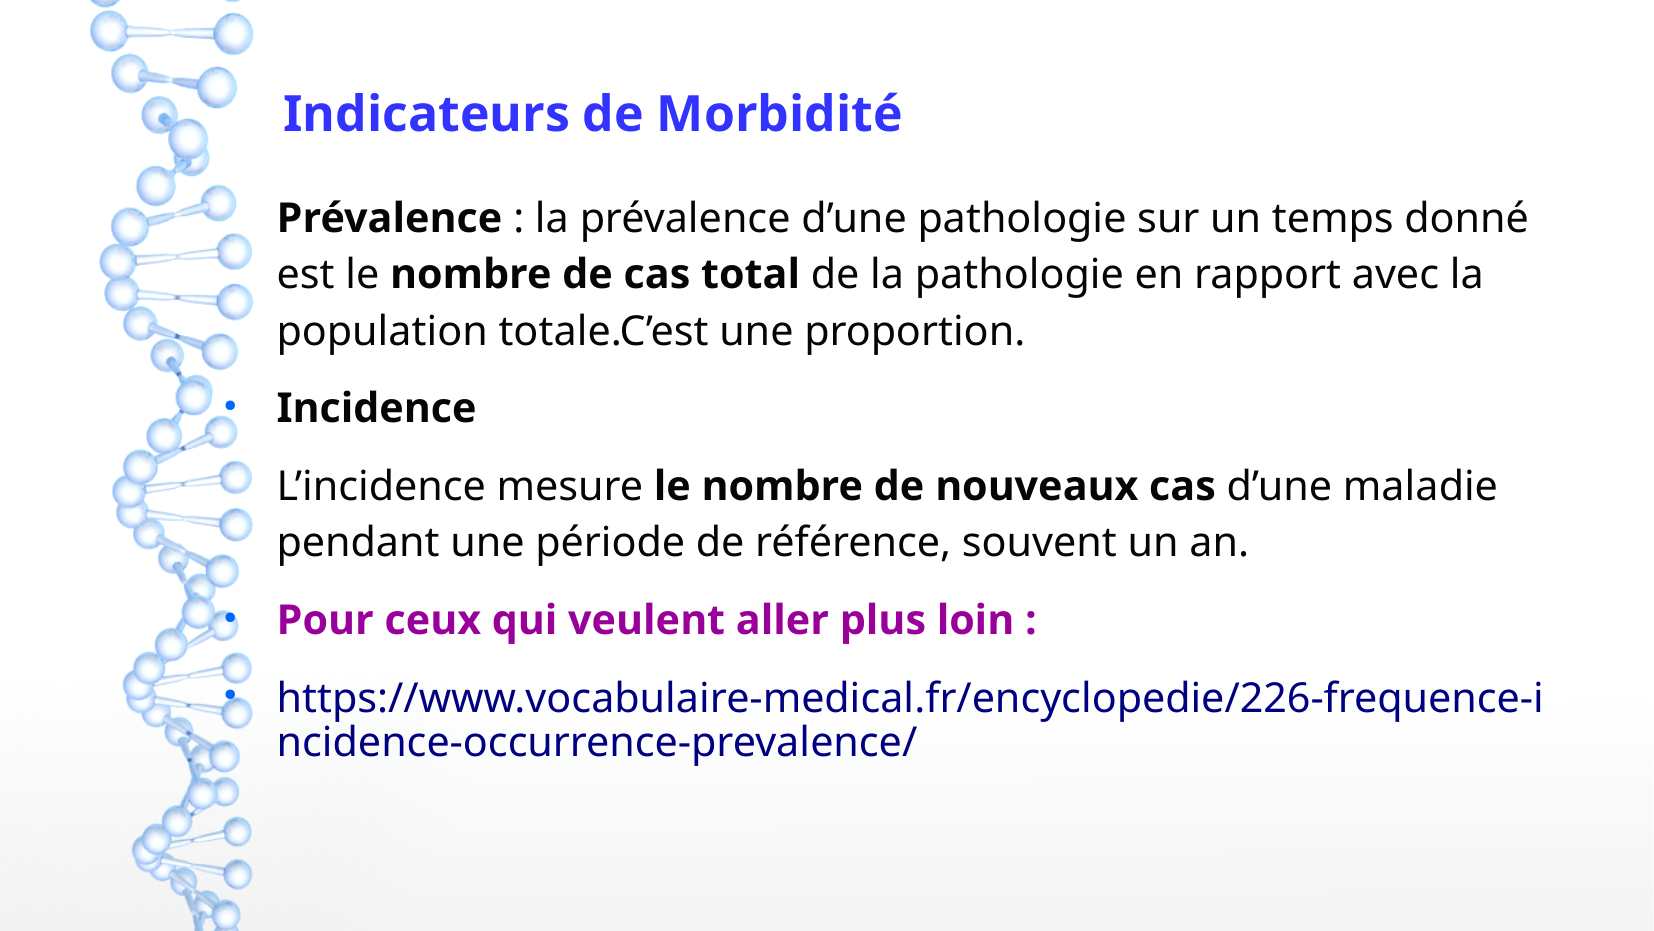

# Indicateurs de Morbidité
Prévalence : la prévalence d’une pathologie sur un temps donné est le nombre de cas total de la pathologie en rapport avec la population totale.C’est une proportion.
Incidence
L’incidence mesure le nombre de nouveaux cas d’une maladie pendant une période de référence, souvent un an.
Pour ceux qui veulent aller plus loin :
https://www.vocabulaire-medical.fr/encyclopedie/226-frequence-incidence-occurrence-prevalence/